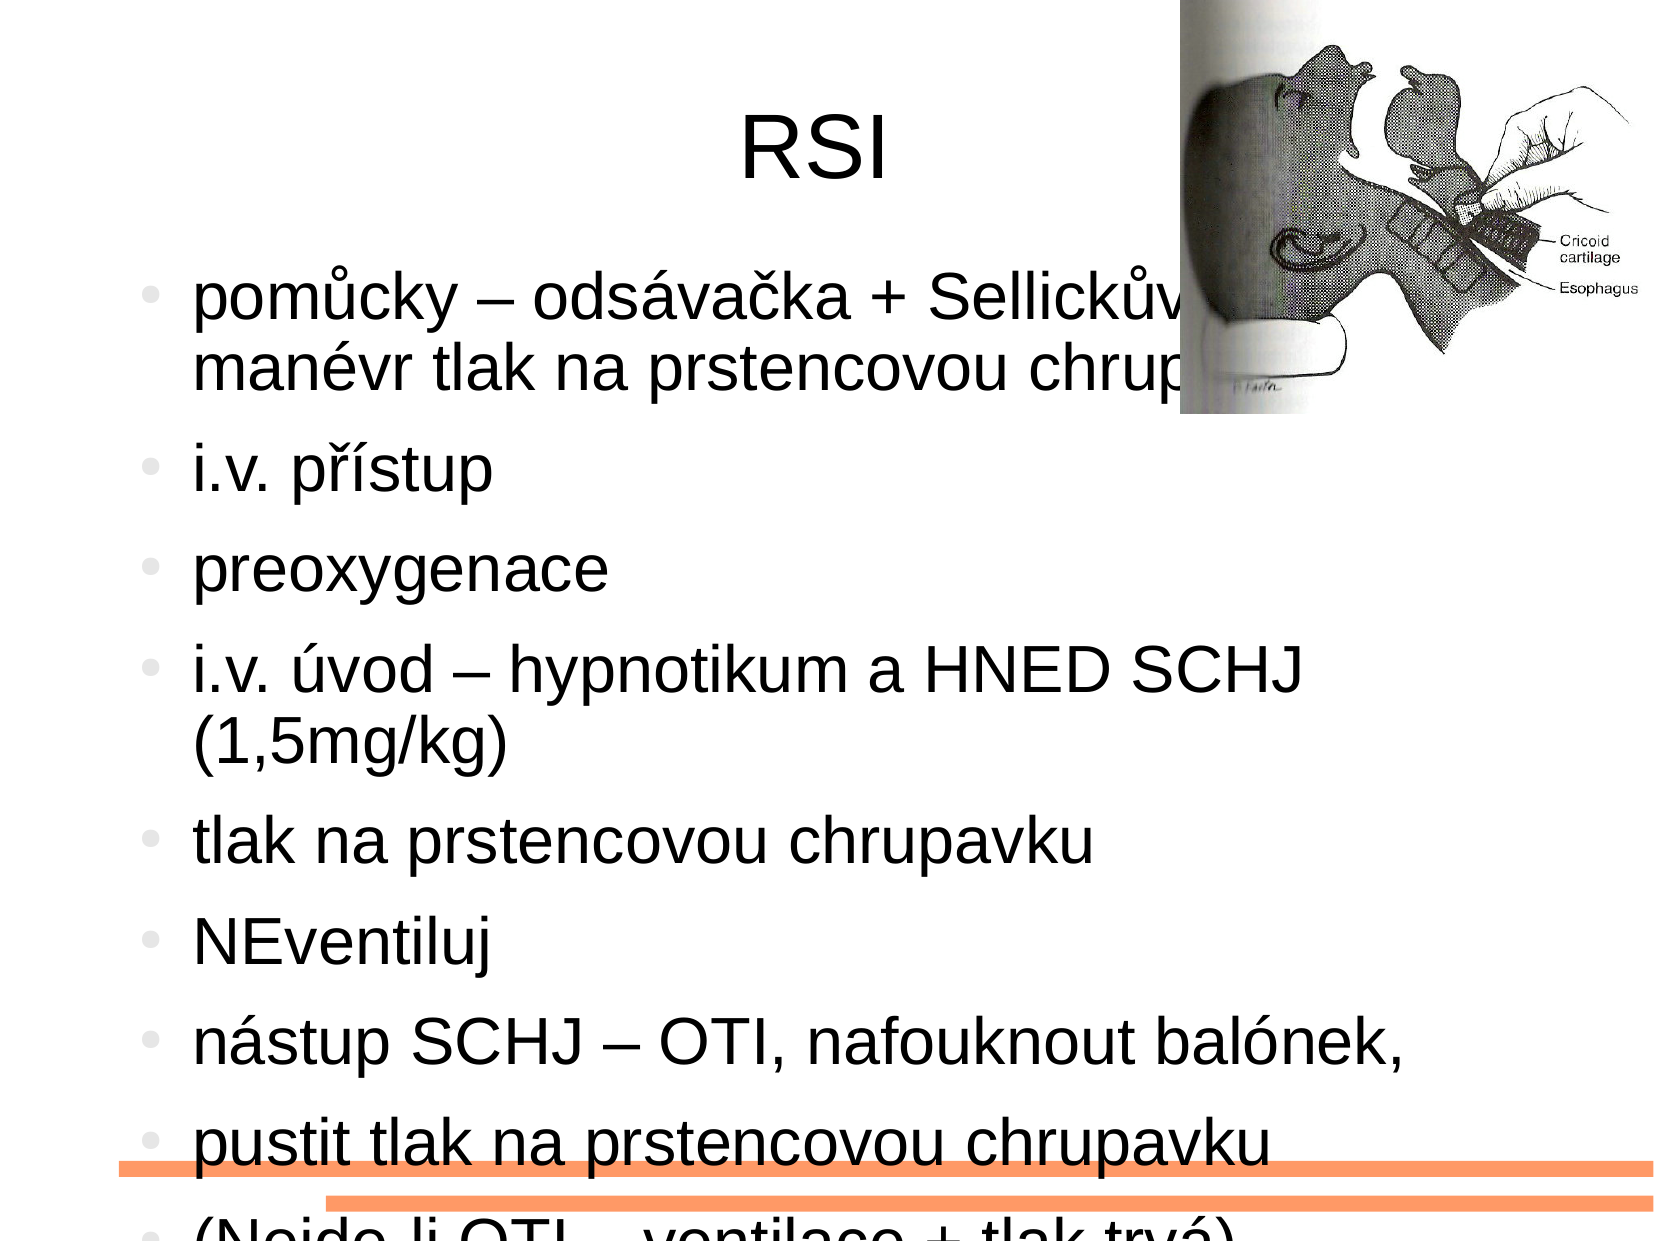

# RSI
pomůcky – odsávačka + Sellickův
manévr tlak na prstencovou chrupavku
i.v. přístup
preoxygenace
i.v. úvod – hypnotikum a HNED SCHJ (1,5mg/kg)
tlak na prstencovou chrupavku
NEventiluj
nástup SCHJ – OTI, nafouknout balónek,
pustit tlak na prstencovou chrupavku
(Nejde-li OTI – ventilace + tlak trvá)
--
Obtížná intubace = OTI v LA+sedace